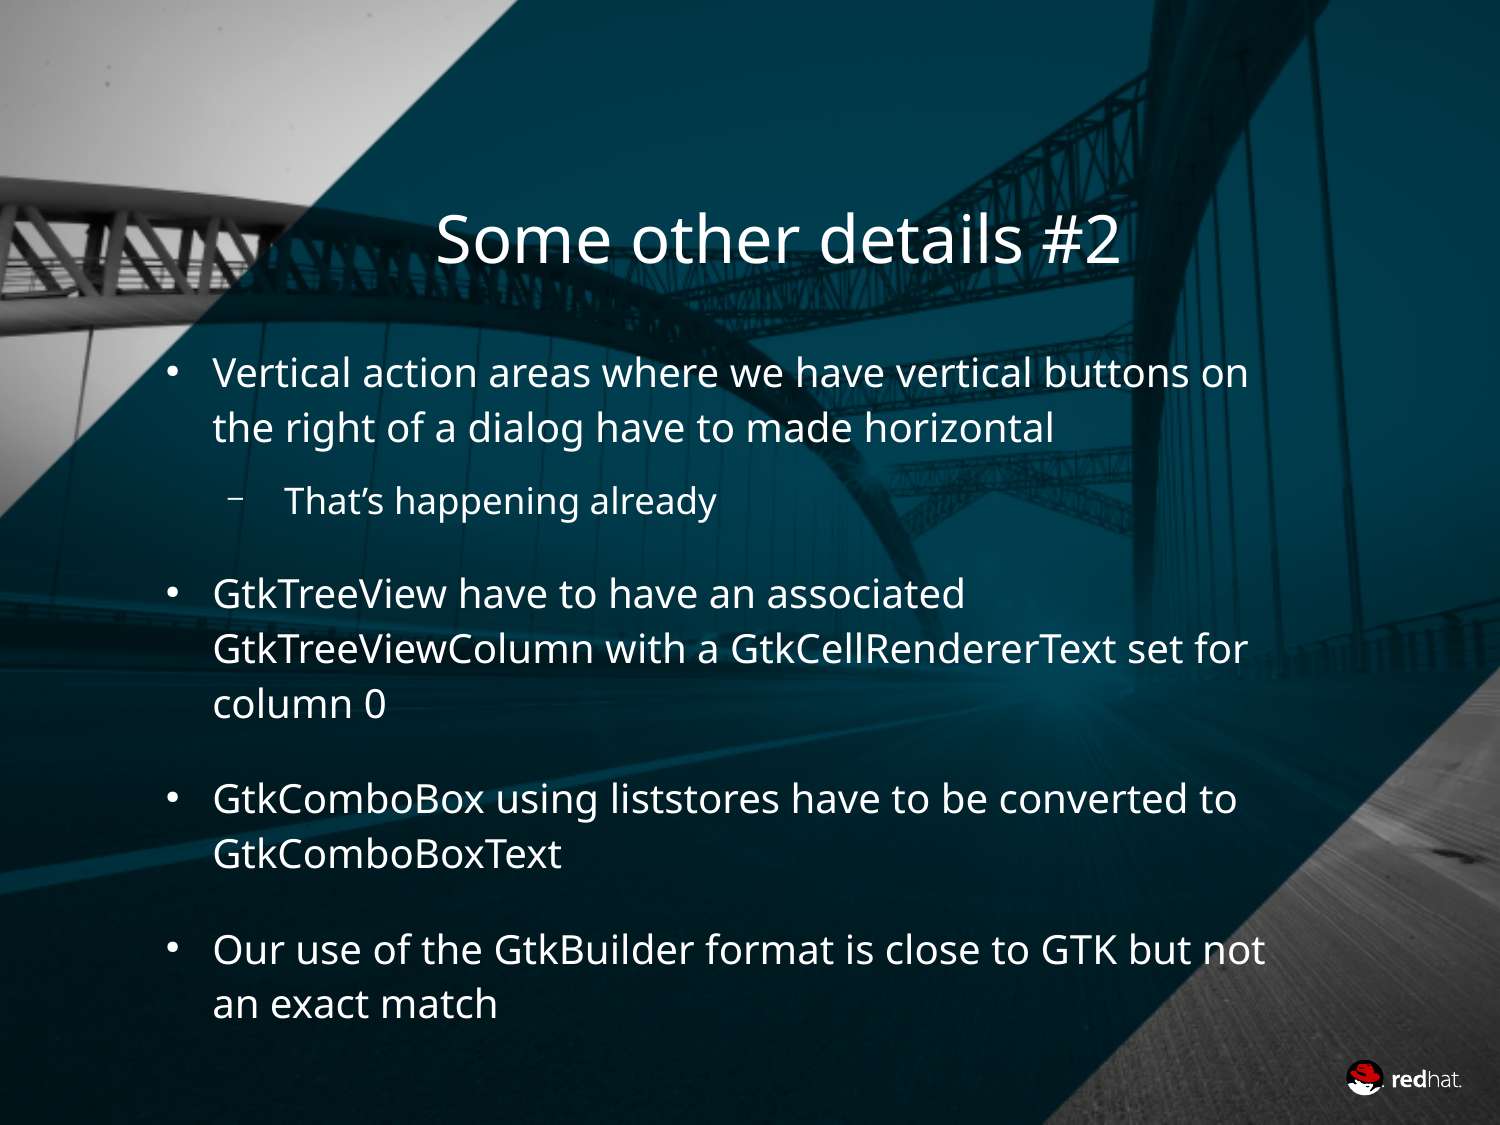

# Some other details #2
Vertical action areas where we have vertical buttons on the right of a dialog have to made horizontal
 That’s happening already
GtkTreeView have to have an associated GtkTreeViewColumn with a GtkCellRendererText set for column 0
GtkComboBox using liststores have to be converted to GtkComboBoxText
Our use of the GtkBuilder format is close to GTK but not an exact match
INSERT DESIGNATOR, IF NEEDED
20